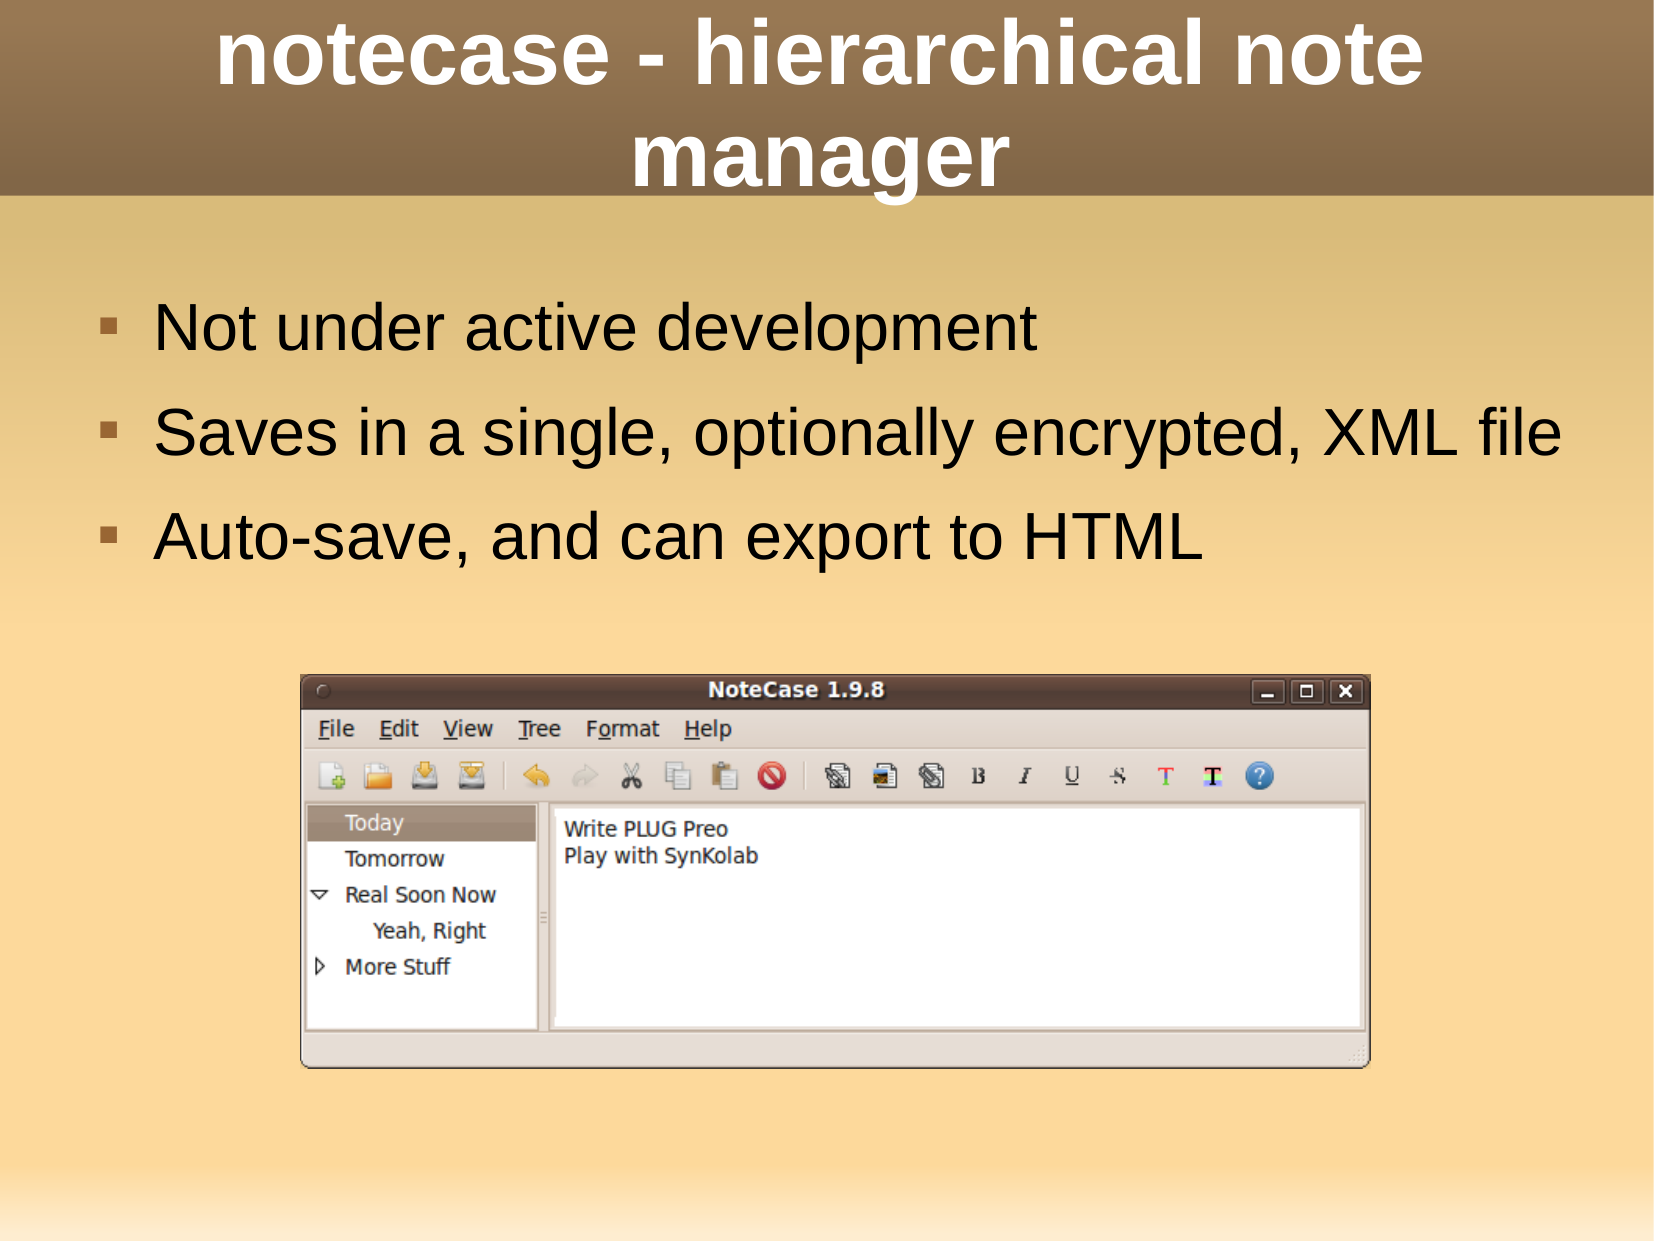

# notecase - hierarchical note manager
Not under active development
Saves in a single, optionally encrypted, XML file
Auto-save, and can export to HTML